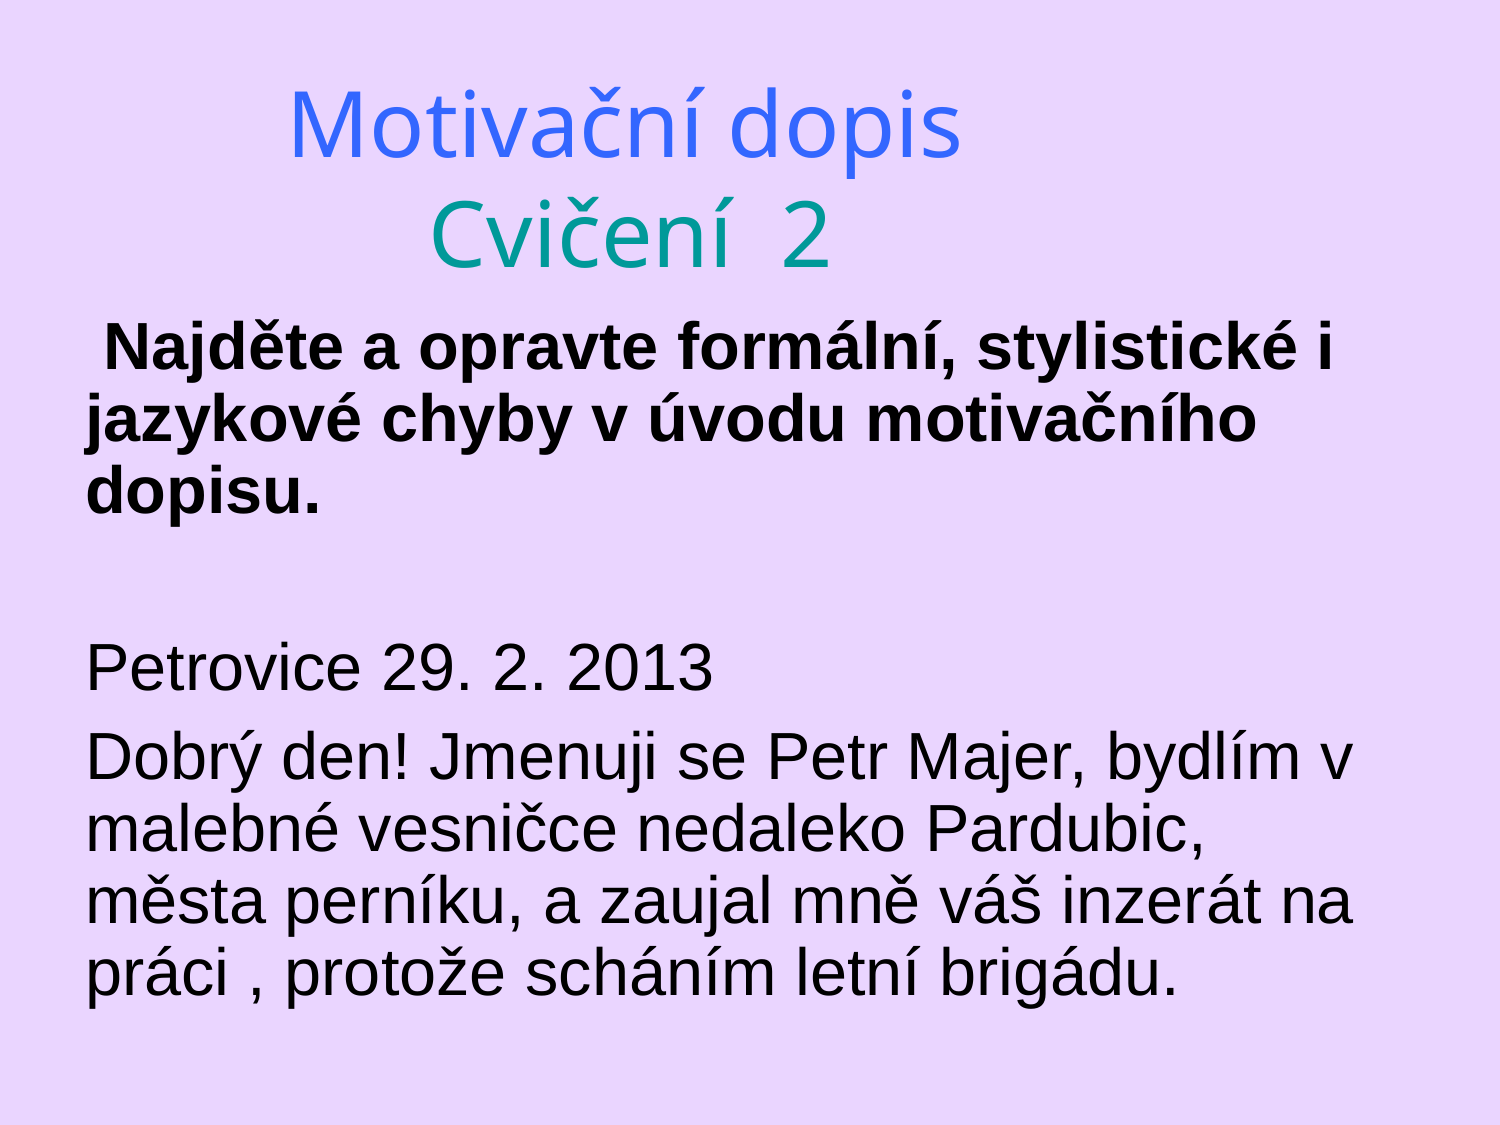

# Motivační dopis Cvičení 2
 Najděte a opravte formální, stylistické i jazykové chyby v úvodu motivačního dopisu.
Petrovice 29. 2. 2013
Dobrý den! Jmenuji se Petr Majer, bydlím v malebné vesničce nedaleko Pardubic, města perníku, a zaujal mně váš inzerát na práci , protože scháním letní brigádu.